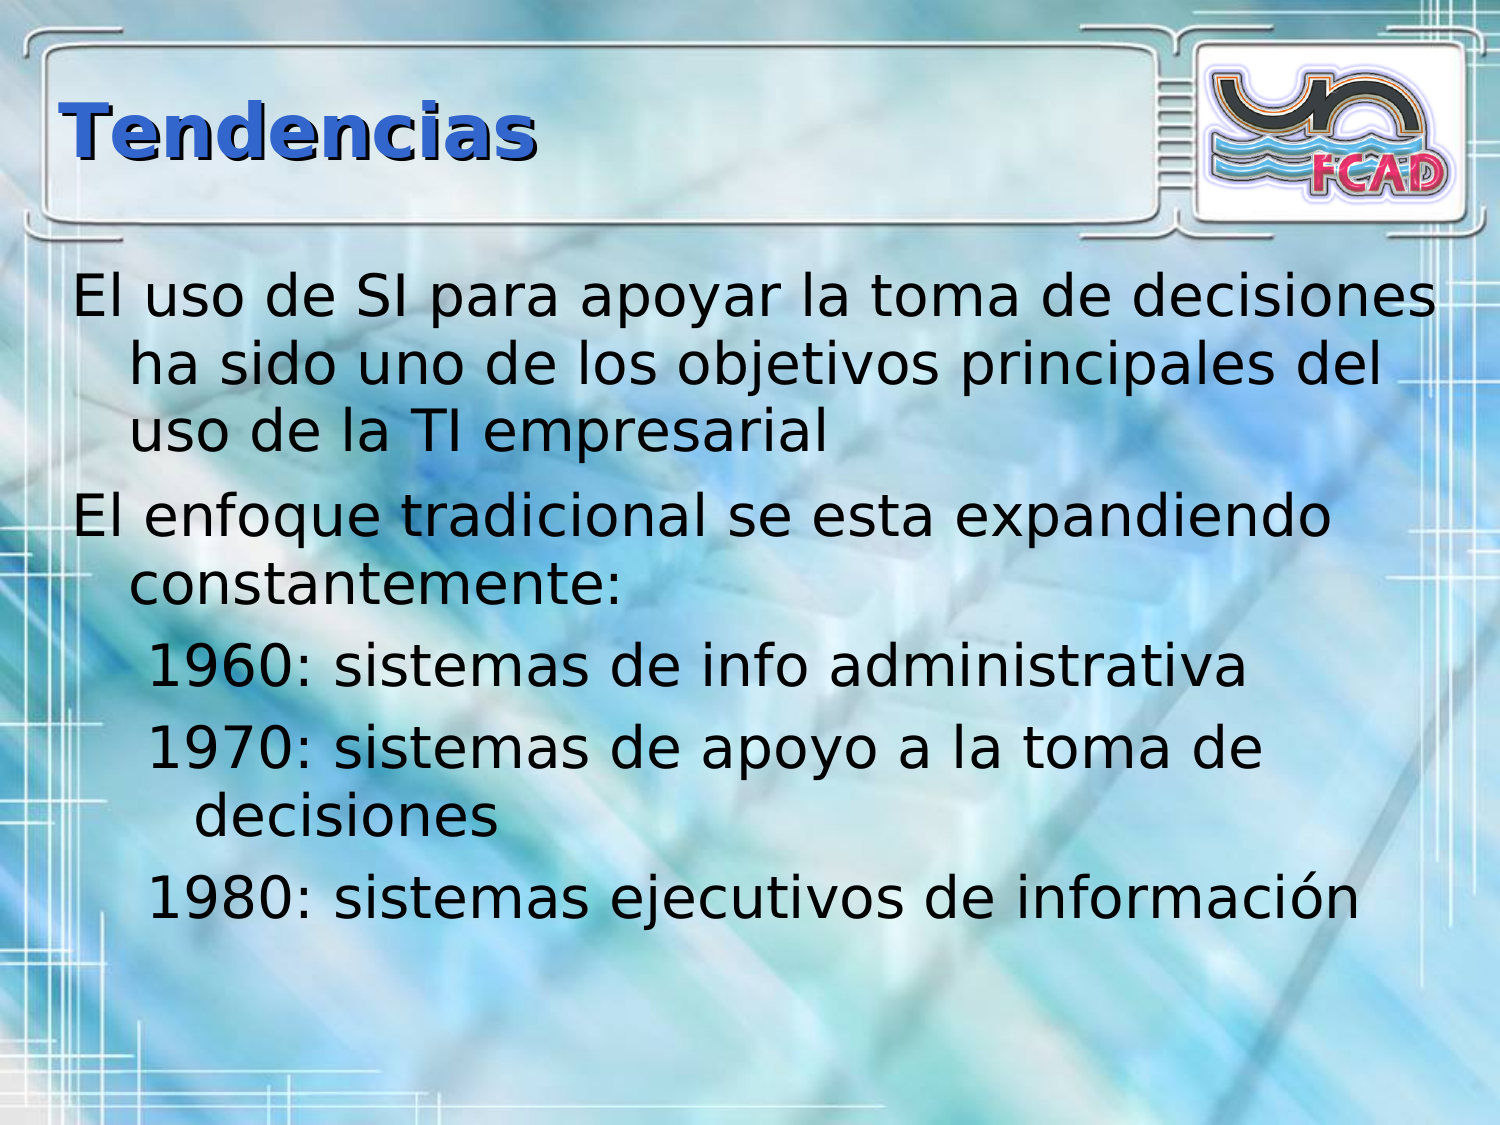

# Tendencias
El uso de SI para apoyar la toma de decisiones ha sido uno de los objetivos principales del uso de la TI empresarial
El enfoque tradicional se esta expandiendo constantemente:
1960: sistemas de info administrativa
1970: sistemas de apoyo a la toma de decisiones
1980: sistemas ejecutivos de información